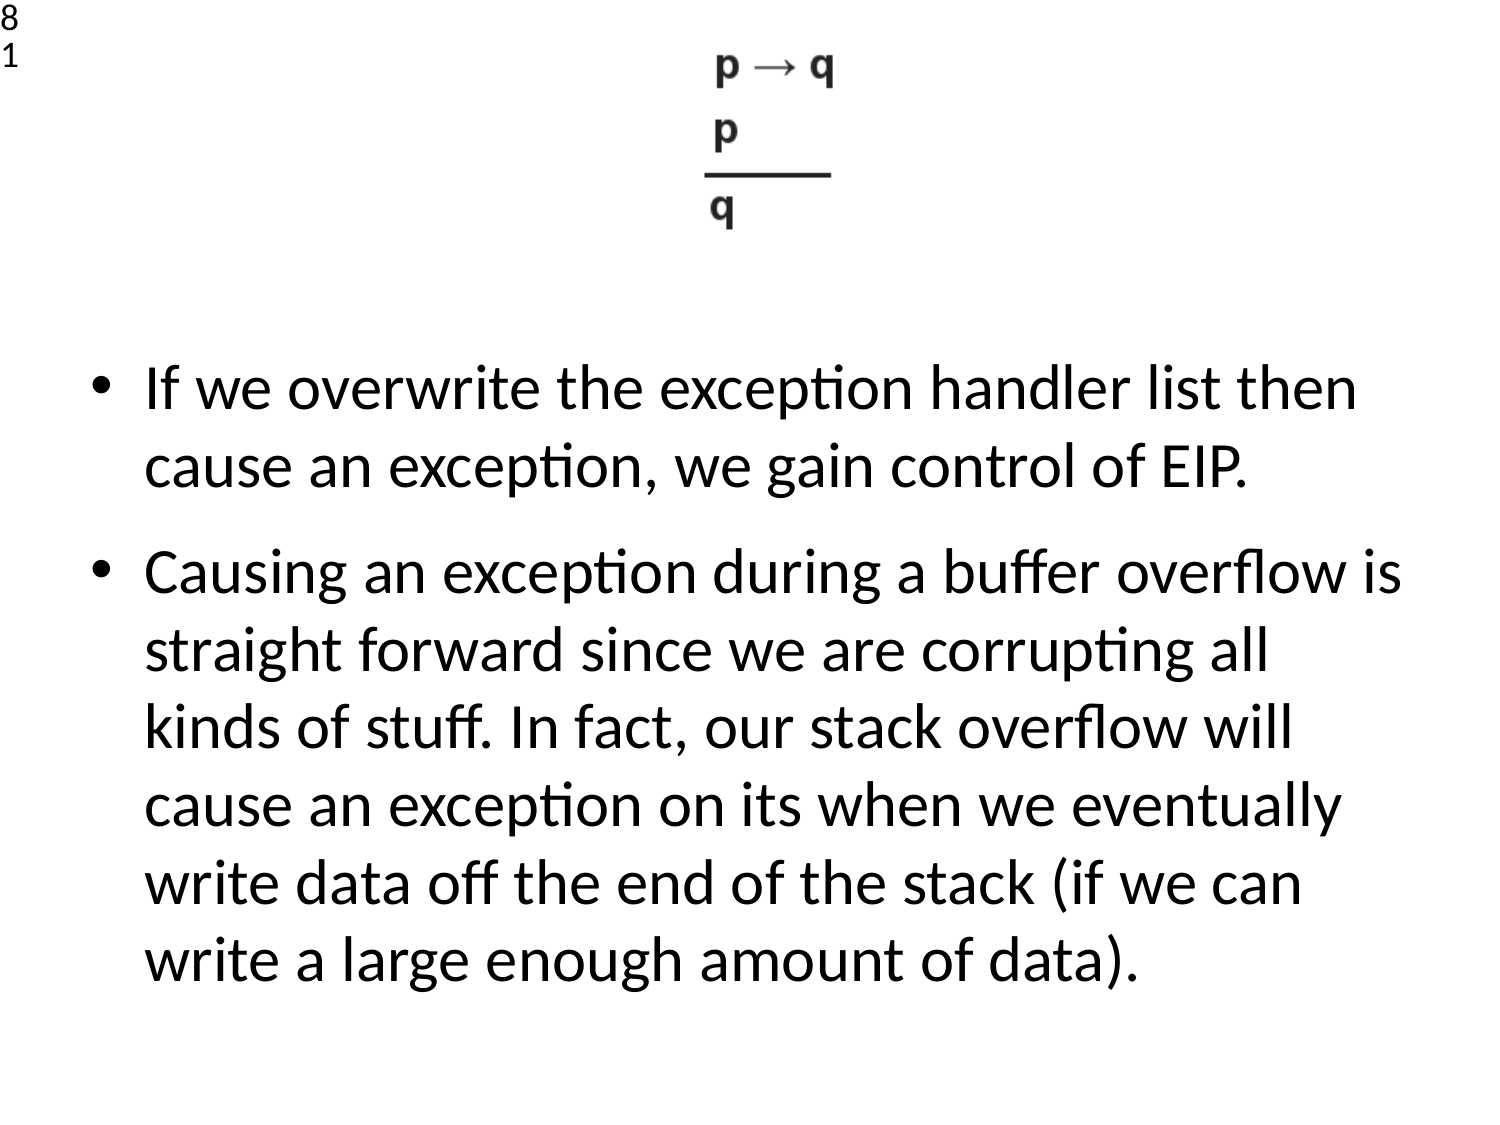

# If we overwrite the exception handler list then cause an exception, we gain control of EIP.
Causing an exception during a buffer overflow is straight forward since we are corrupting all kinds of stuff. In fact, our stack overflow will cause an exception on its when we eventually write data off the end of the stack (if we can write a large enough amount of data).